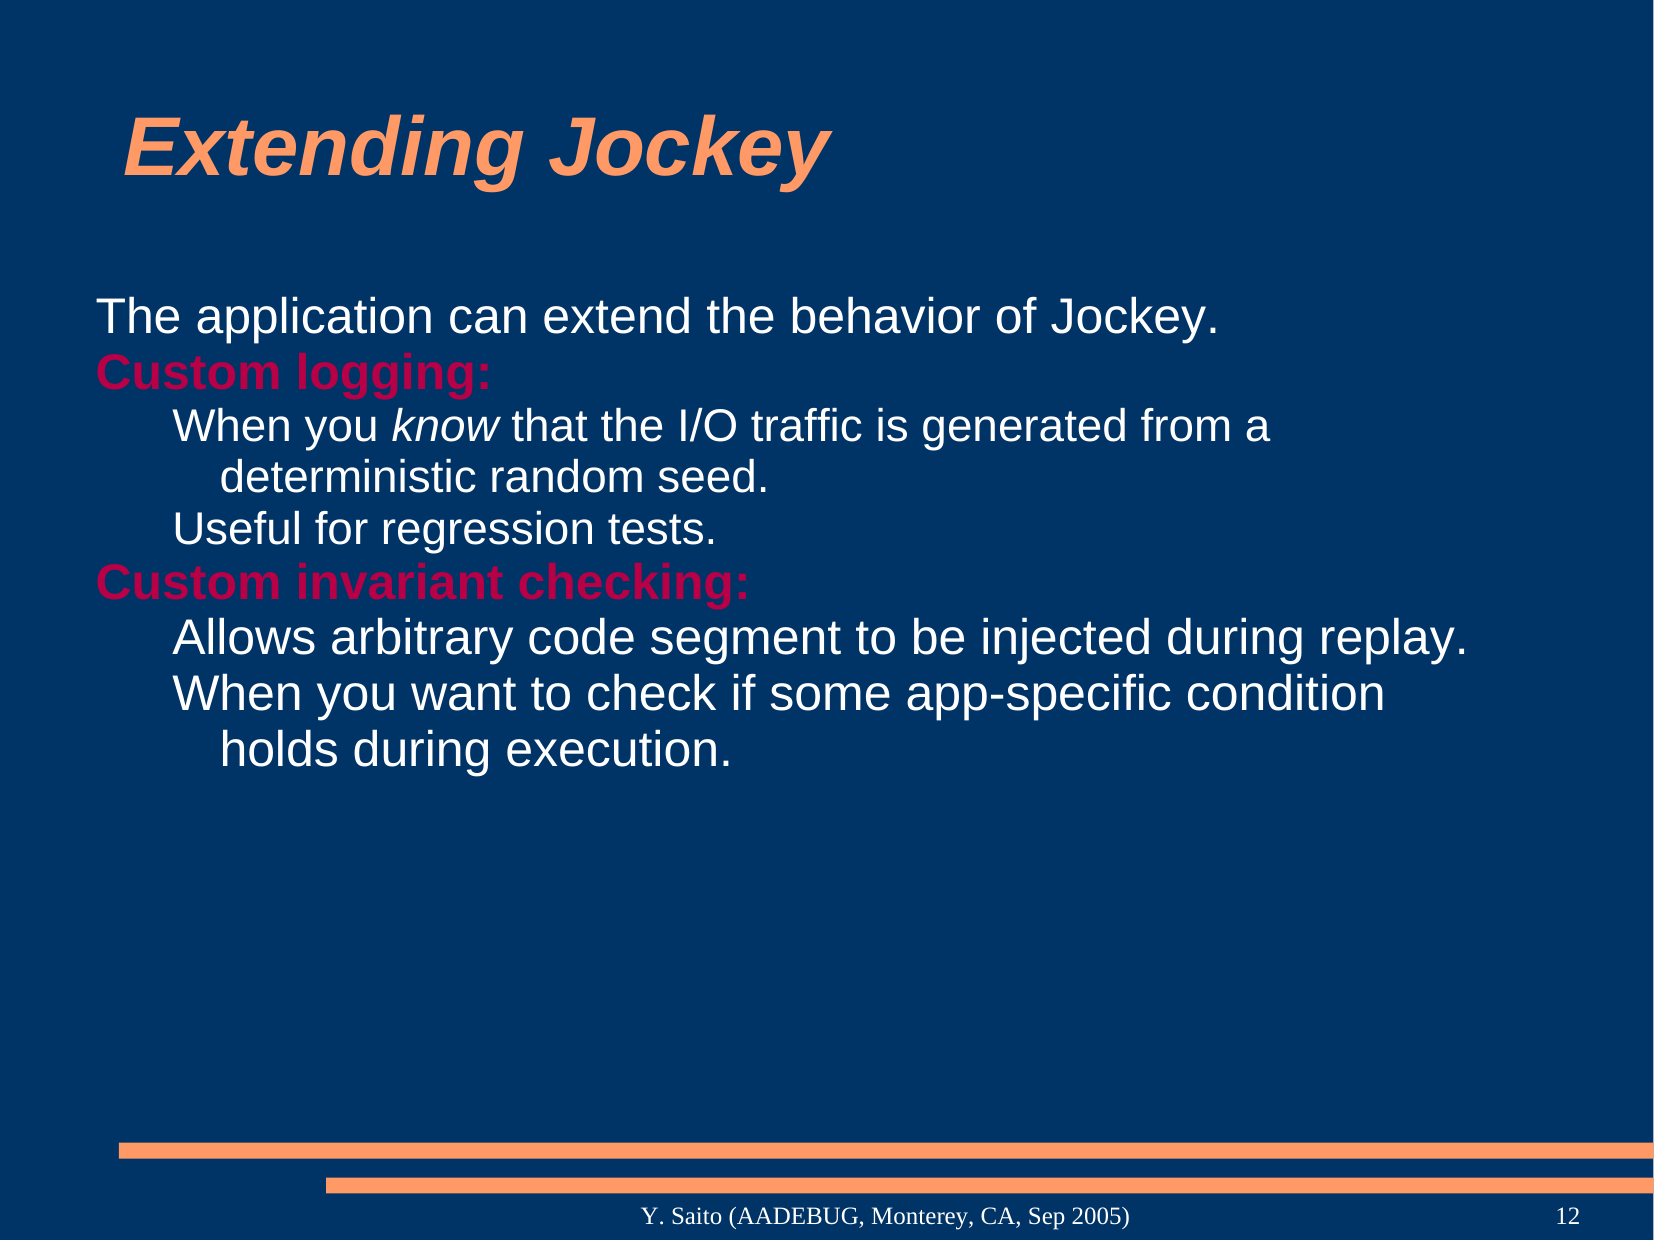

# Extending Jockey
The application can extend the behavior of Jockey.
Custom logging:
When you know that the I/O traffic is generated from a deterministic random seed.
Useful for regression tests.
Custom invariant checking:
Allows arbitrary code segment to be injected during replay.
When you want to check if some app-specific condition holds during execution.